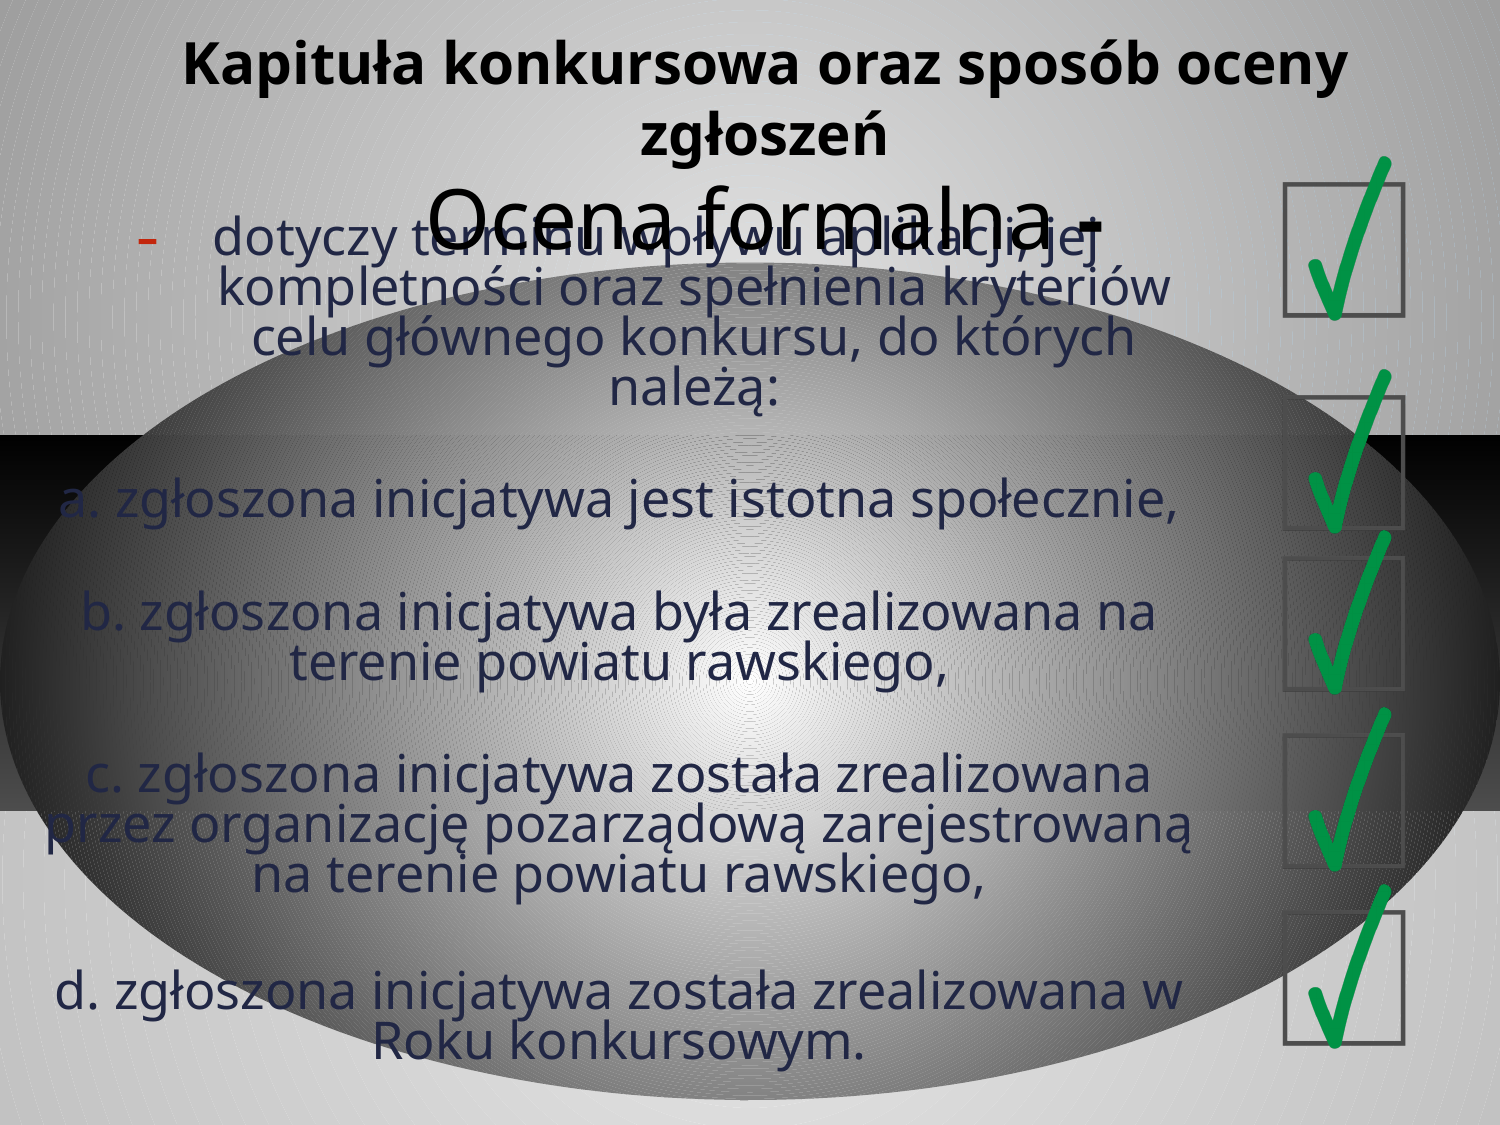

Kapituła konkursowa oraz sposób oceny zgłoszeń
Ocena formalna -
# dotyczy terminu wpływu aplikacji, jej kompletności oraz spełnienia kryteriów celu głównego konkursu, do których należą:
a. zgłoszona inicjatywa jest istotna społecznie,
b. zgłoszona inicjatywa była zrealizowana na terenie powiatu rawskiego,
c. zgłoszona inicjatywa została zrealizowana przez organizację pozarządową zarejestrowaną na terenie powiatu rawskiego,
d. zgłoszona inicjatywa została zrealizowana w Roku konkursowym.